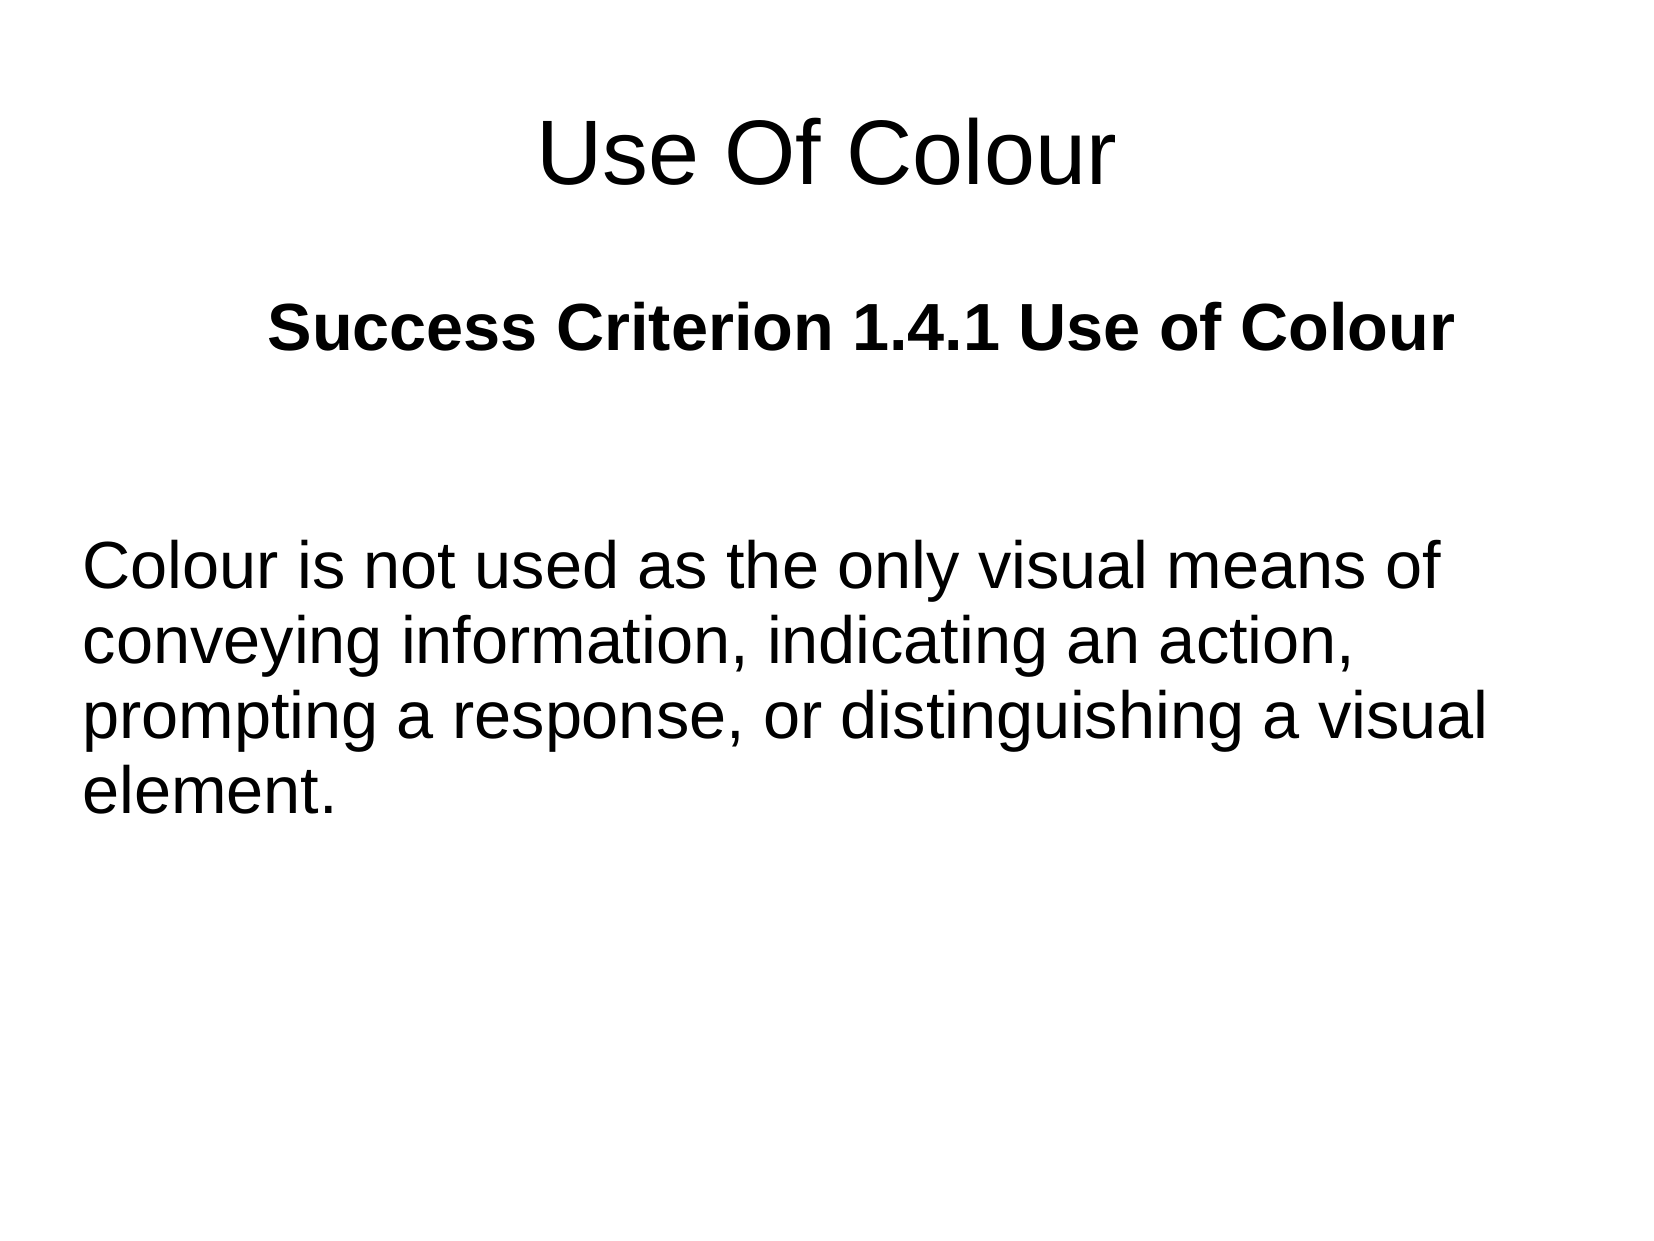

# Use Of Colour
Success Criterion 1.4.1 Use of Colour
Colour is not used as the only visual means of conveying information, indicating an action, prompting a response, or distinguishing a visual element.